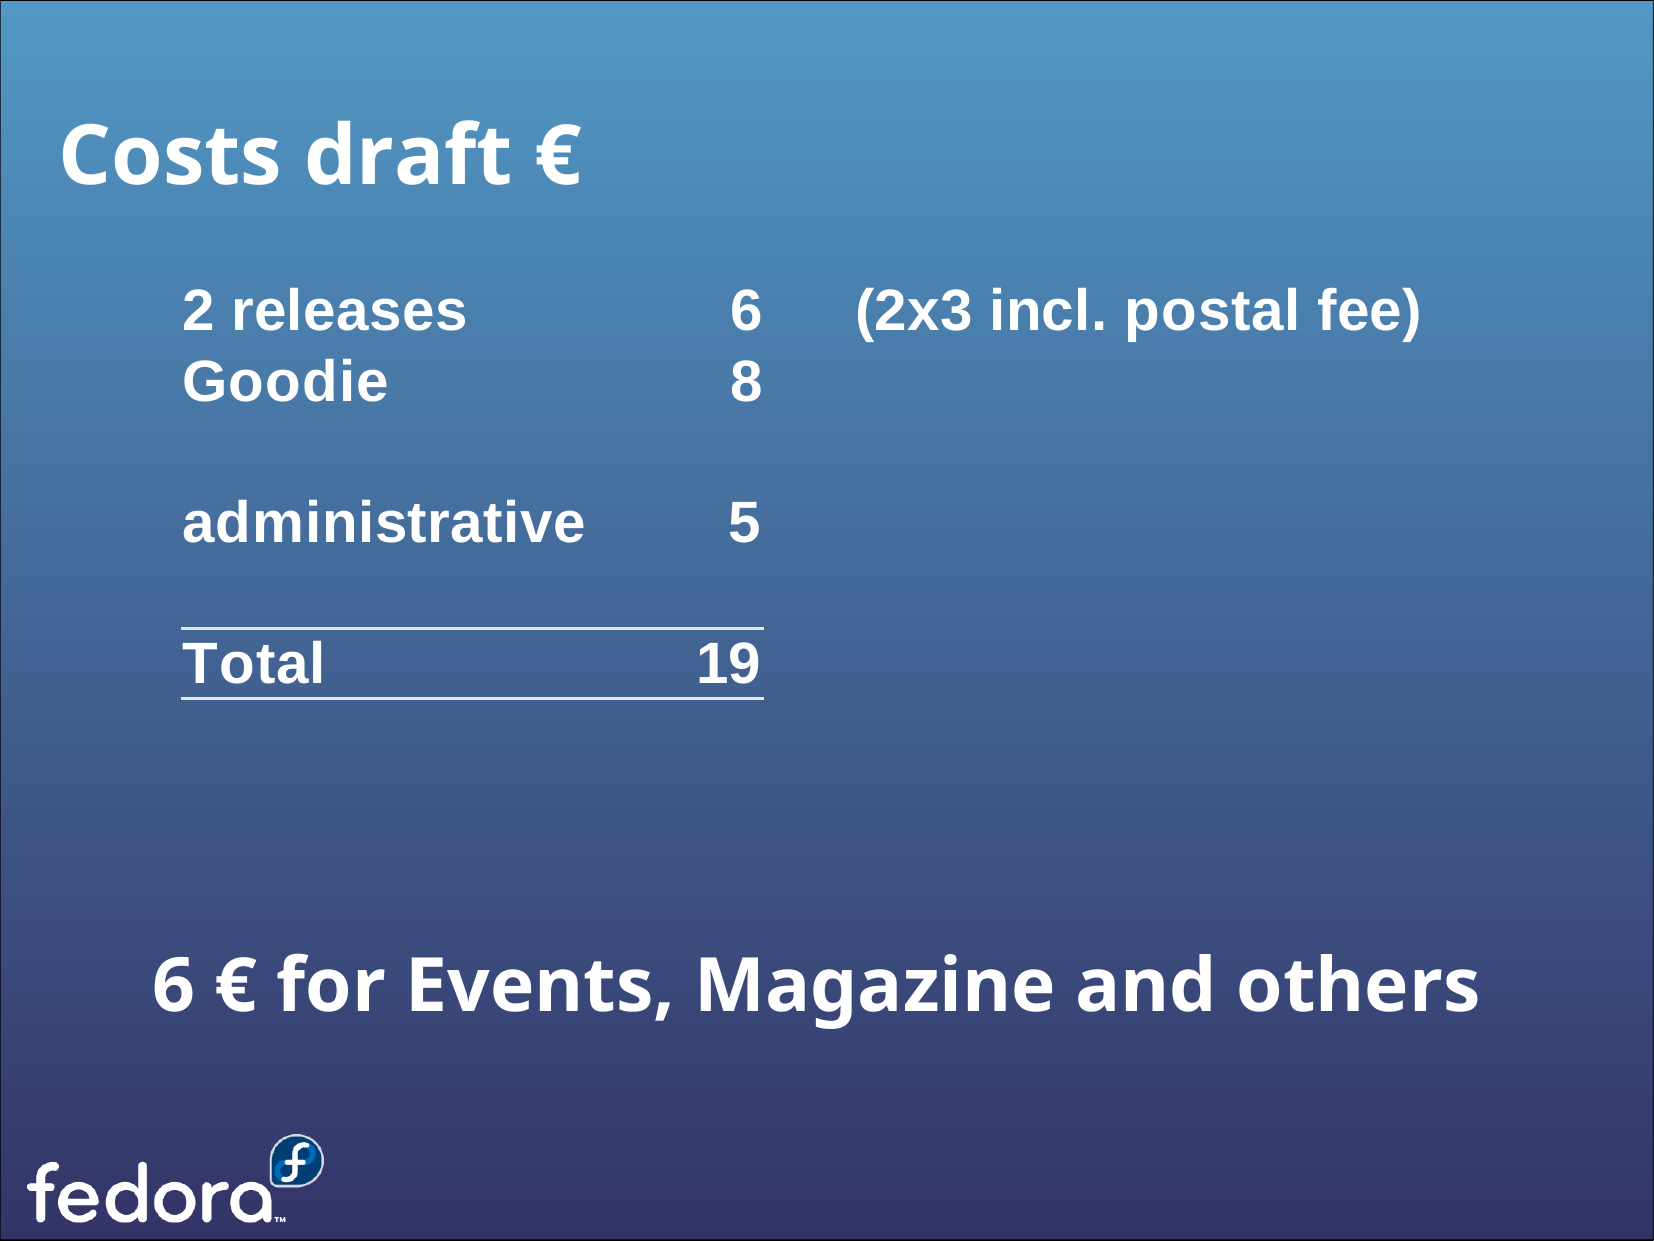

# Costs draft €
6 € for Events, Magazine and others